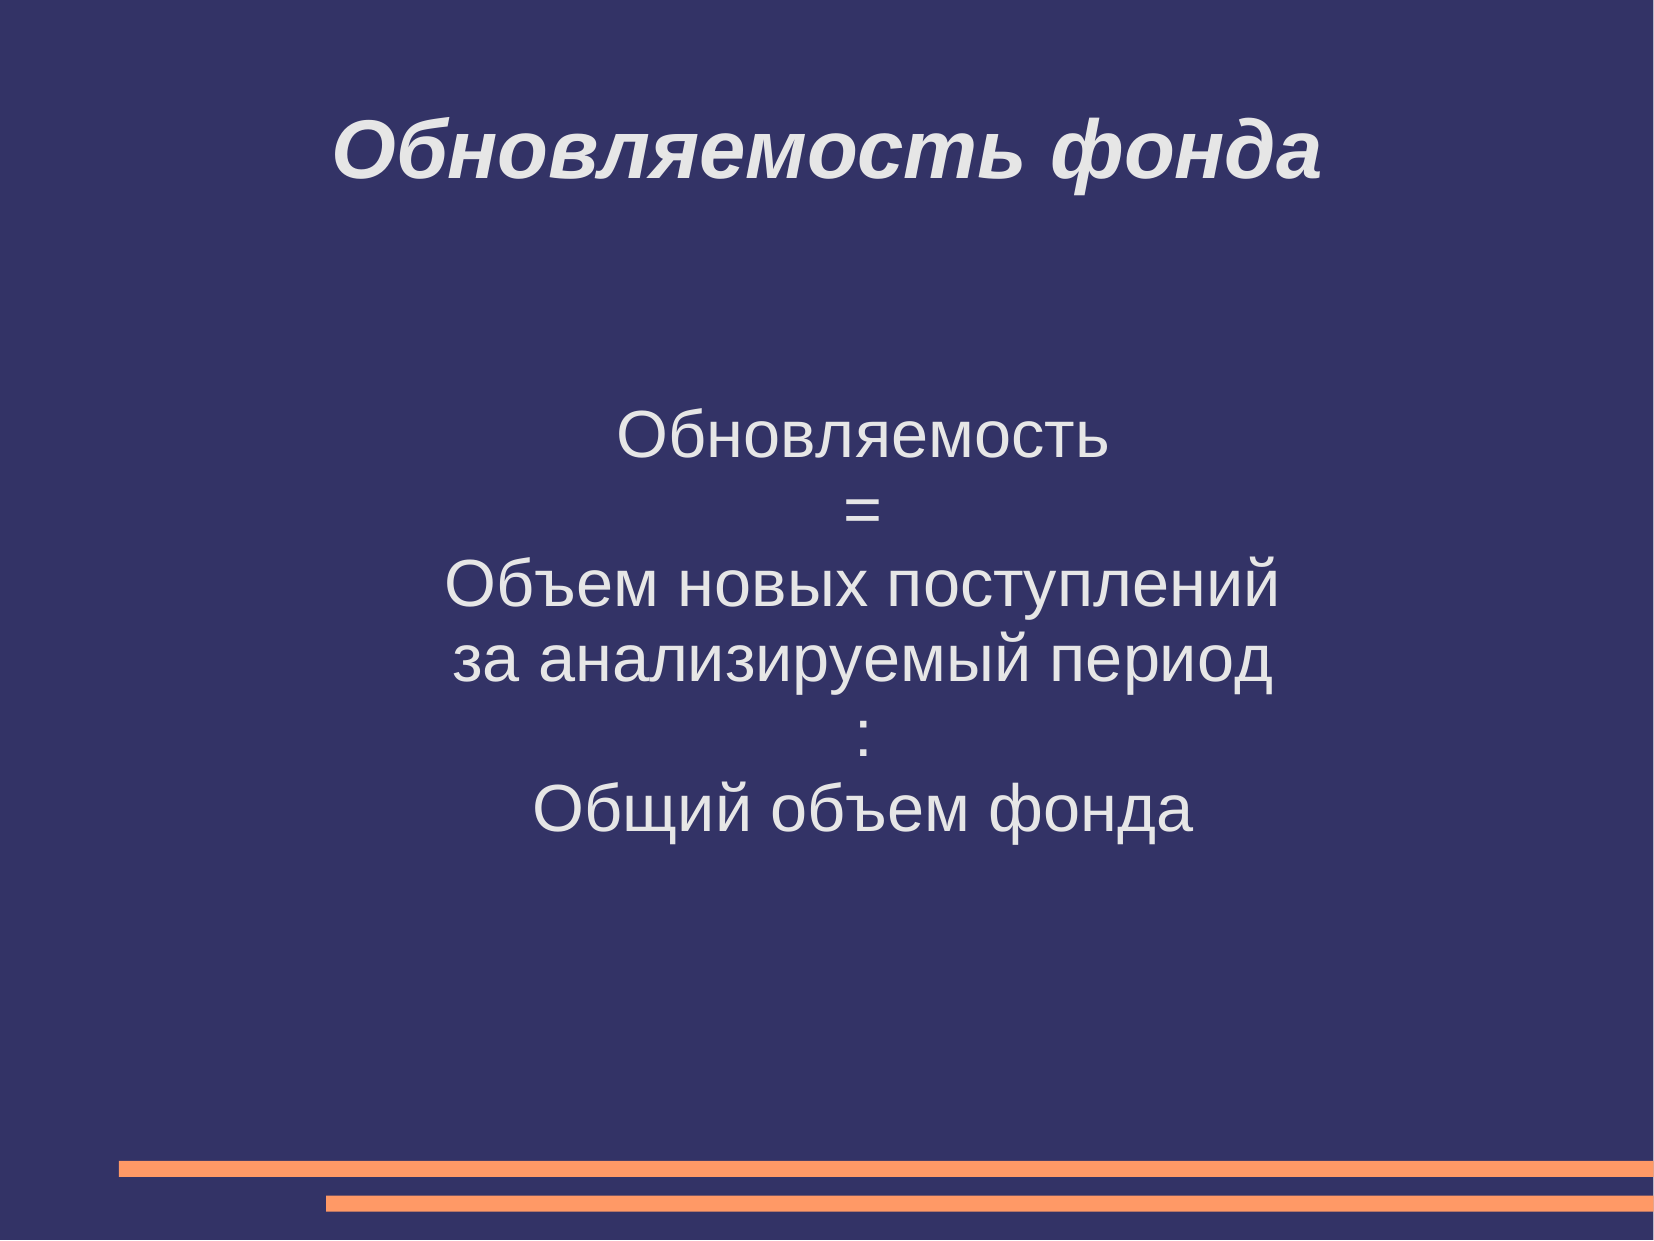

# Обновляемость фонда
Обновляемость
=
Объем новых поступлений
за анализируемый период
:
Общий объем фонда